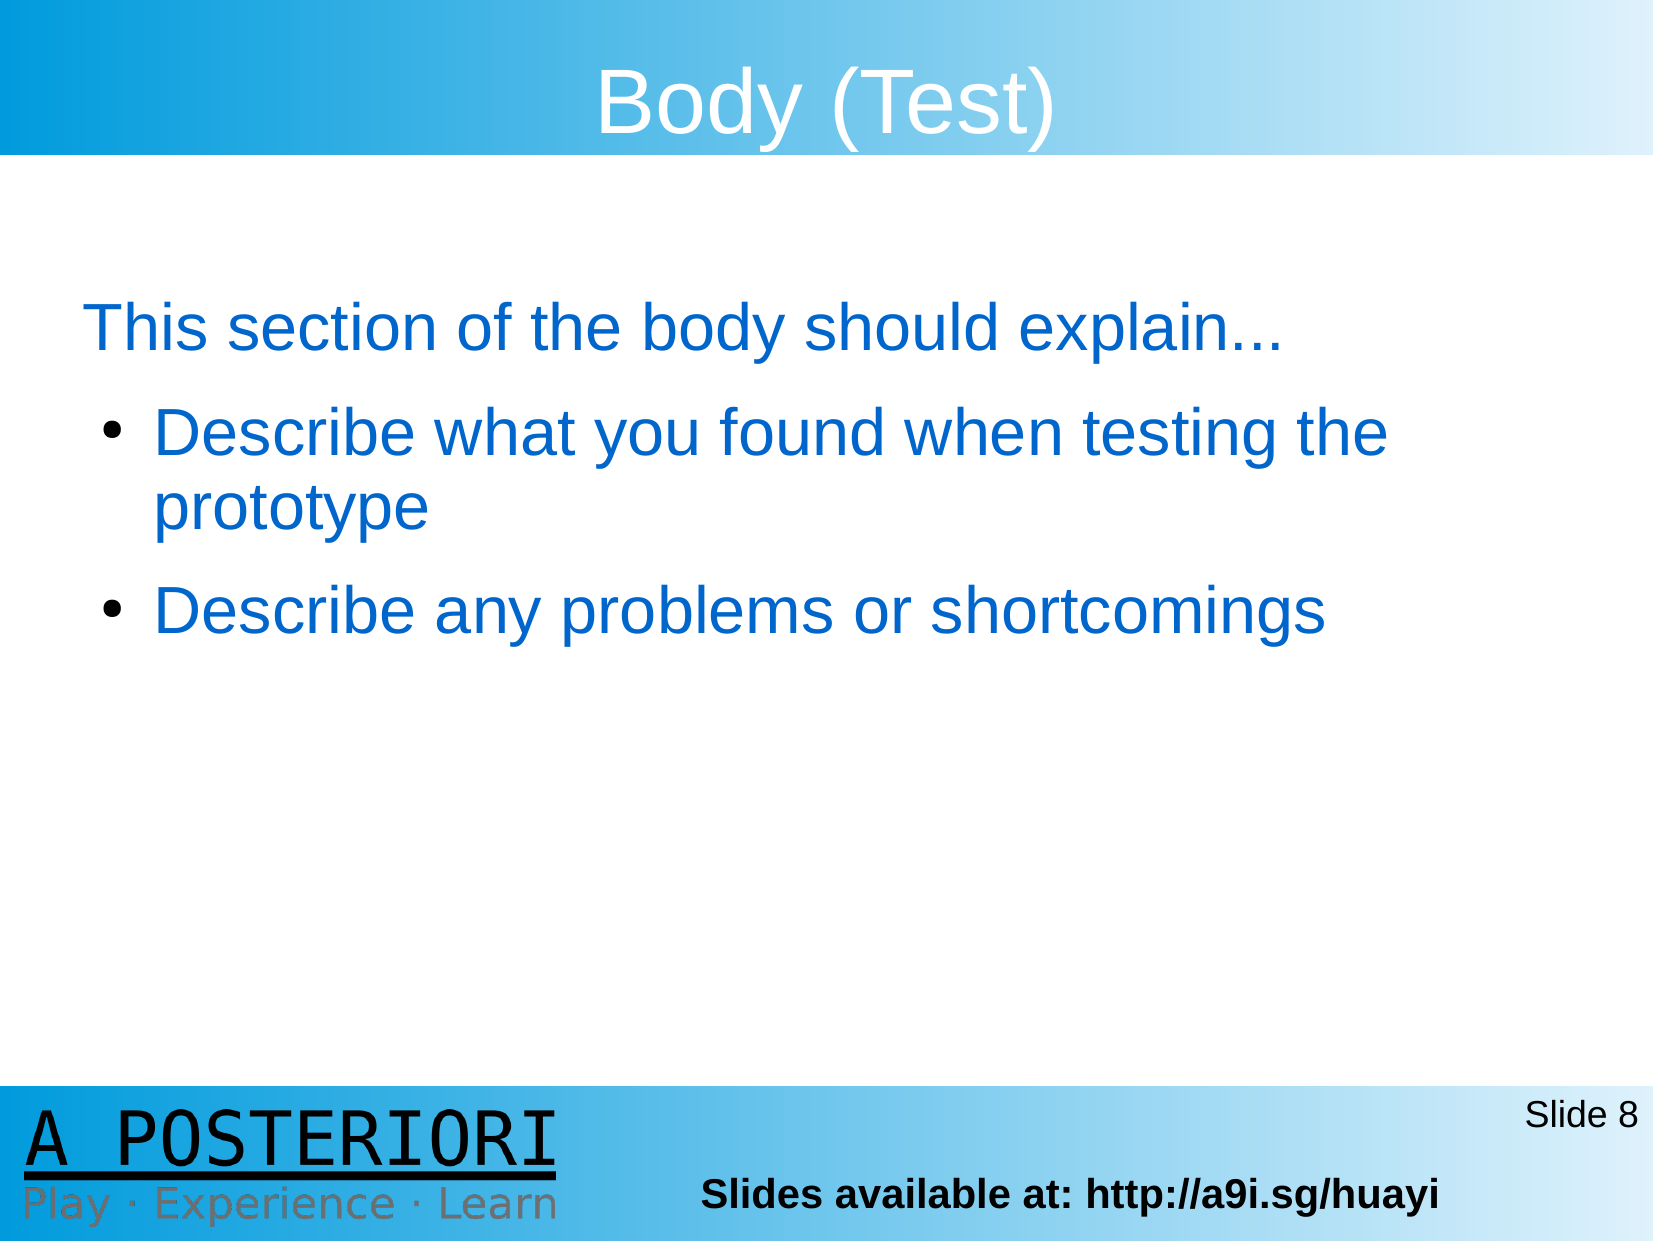

# Body (Test)
This section of the body should explain...
Describe what you found when testing the prototype
Describe any problems or shortcomings